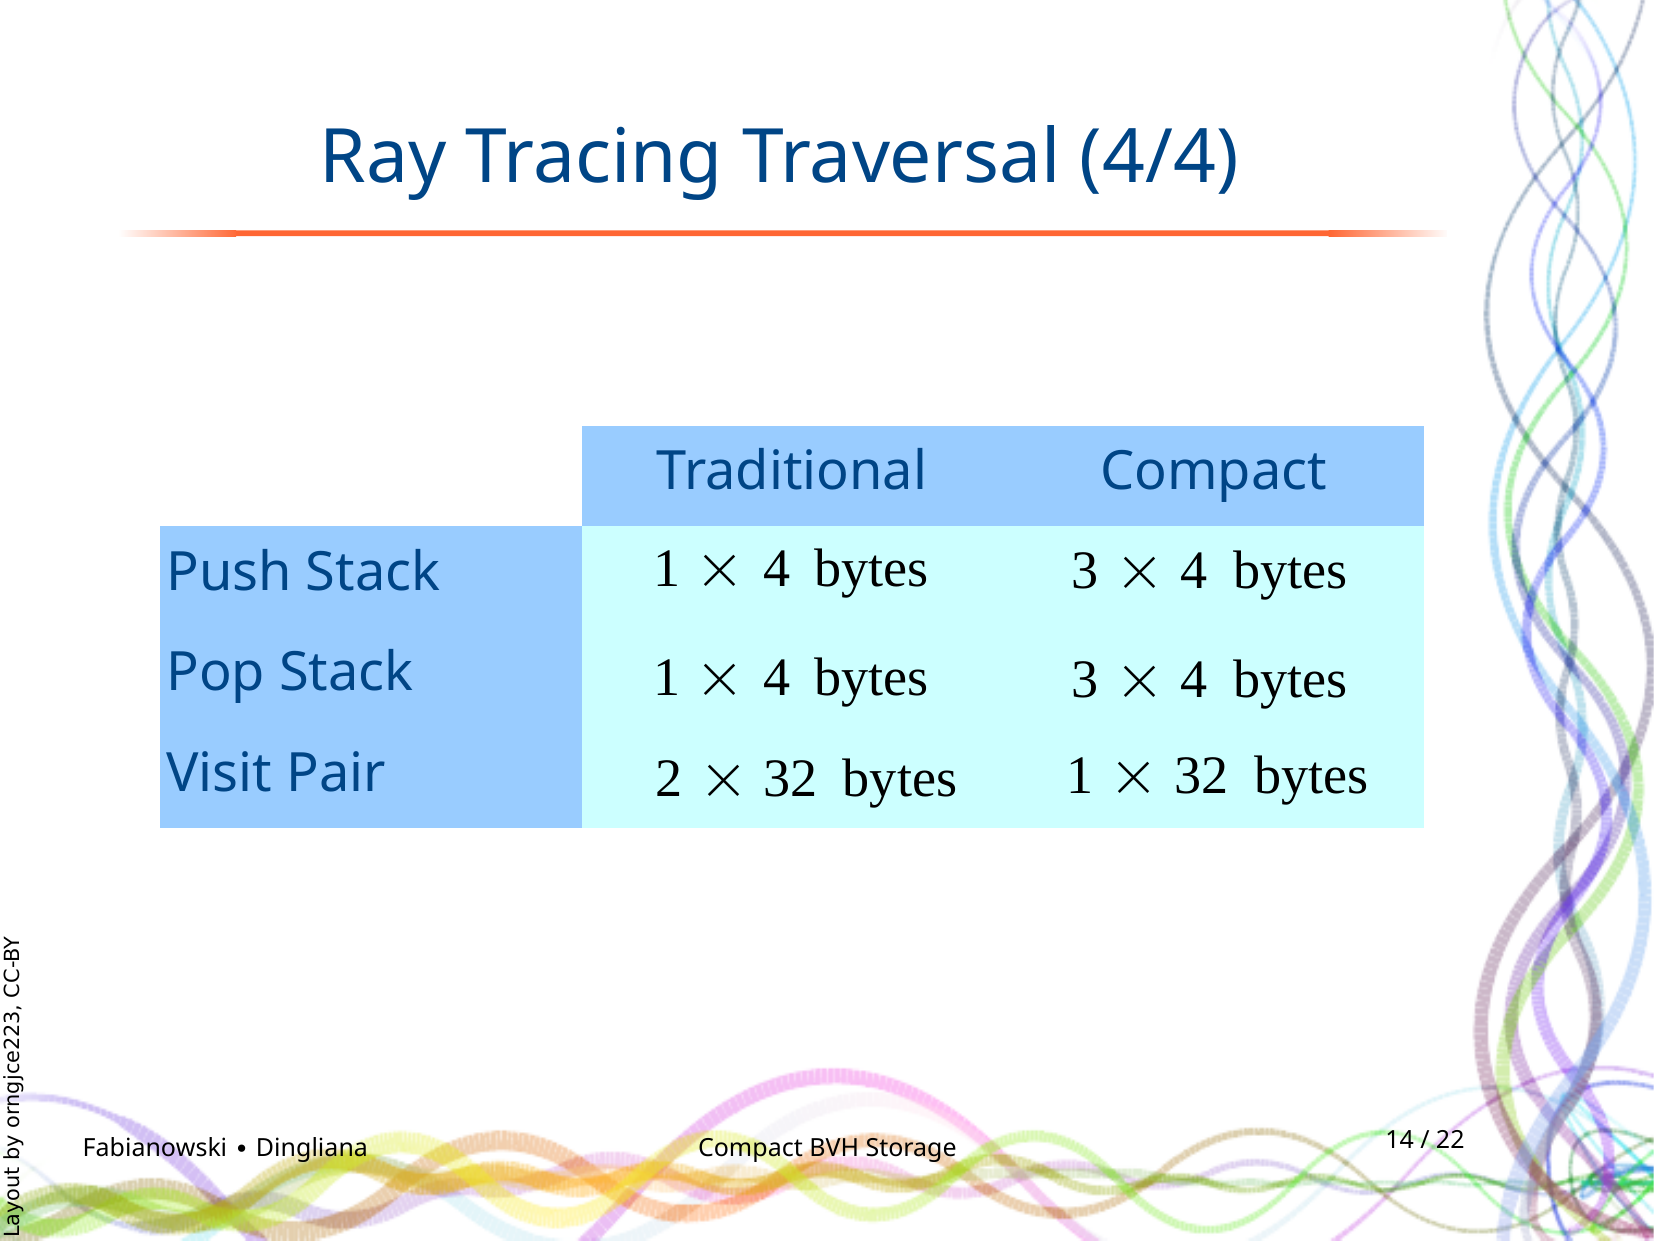

# Ray Tracing Traversal (4/4)
| | Traditional | Compact |
| --- | --- | --- |
| Push Stack | | |
| Pop Stack | | |
| Visit Pair | | |
	14 / 22